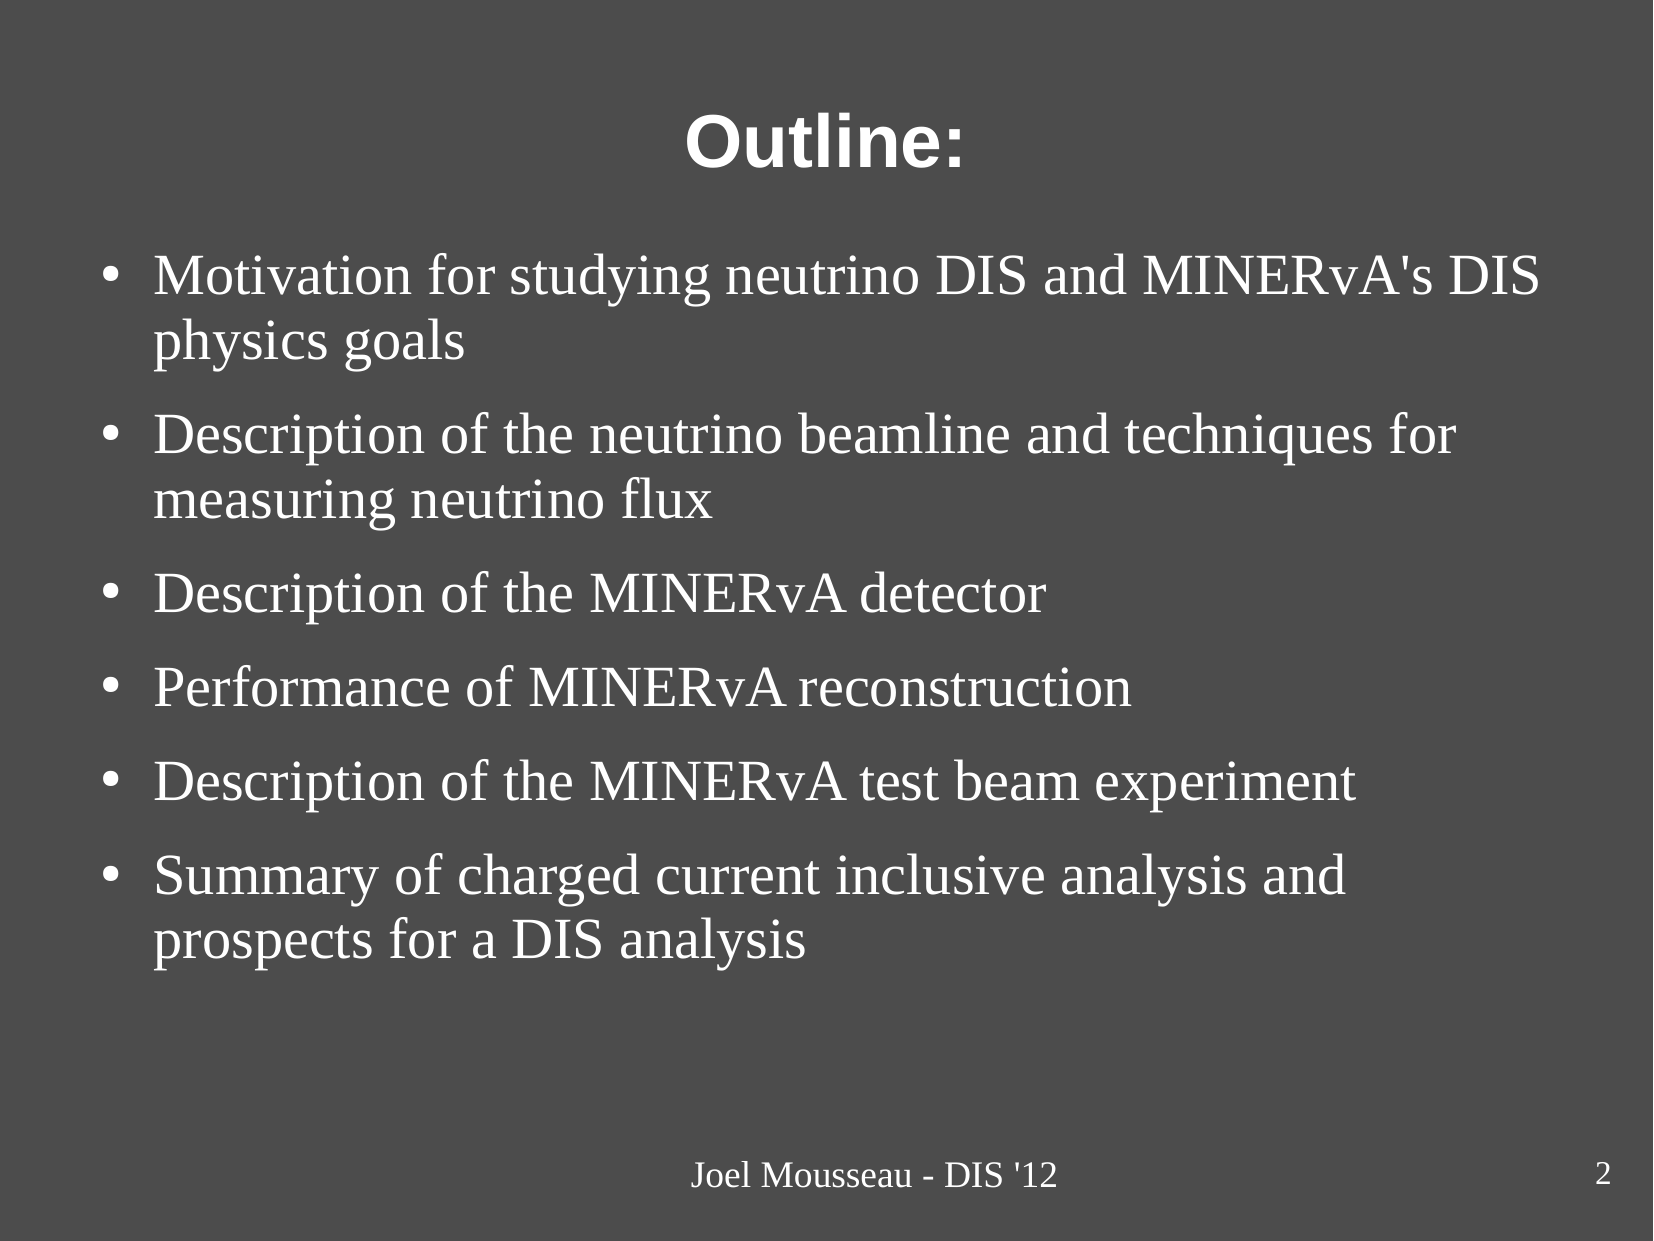

# Outline:
Motivation for studying neutrino DIS and MINERvA's DIS physics goals
Description of the neutrino beamline and techniques for measuring neutrino flux
Description of the MINERvA detector
Performance of MINERvA reconstruction
Description of the MINERvA test beam experiment
Summary of charged current inclusive analysis and prospects for a DIS analysis
Joel Mousseau - DIS '12
2